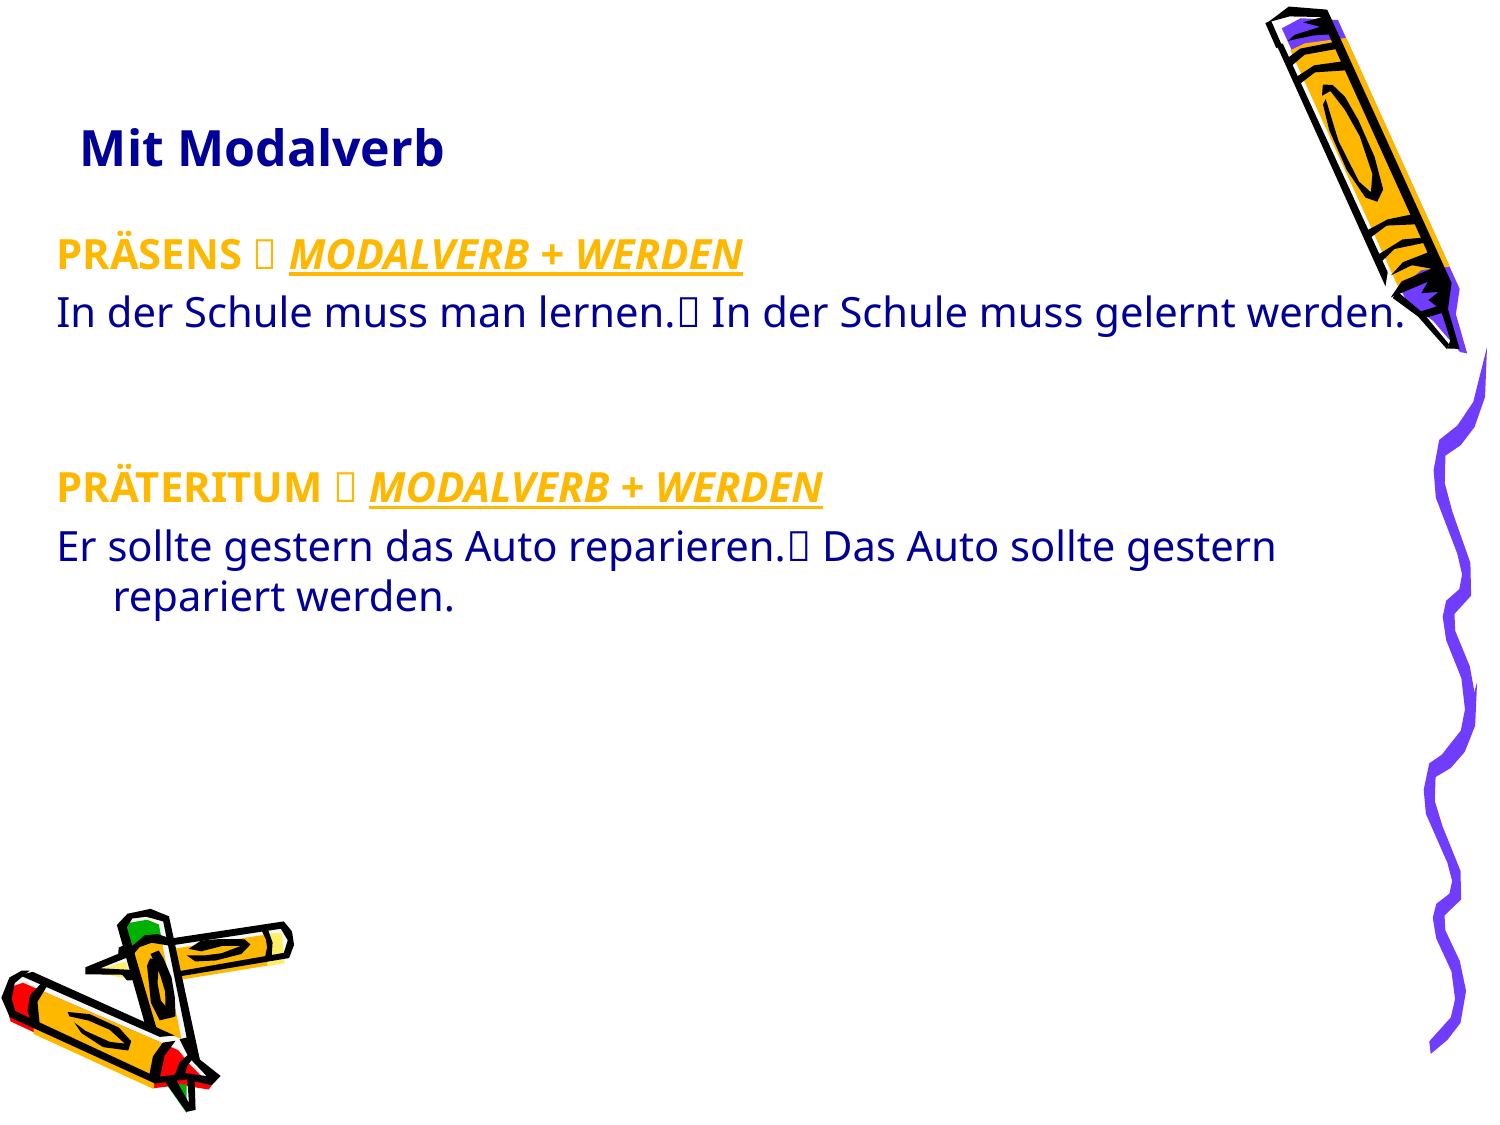

# Mit Modalverb
PRÄSENS  MODALVERB + WERDEN
In der Schule muss man lernen. In der Schule muss gelernt werden.
PRÄTERITUM  MODALVERB + WERDEN
Er sollte gestern das Auto reparieren. Das Auto sollte gestern repariert werden.